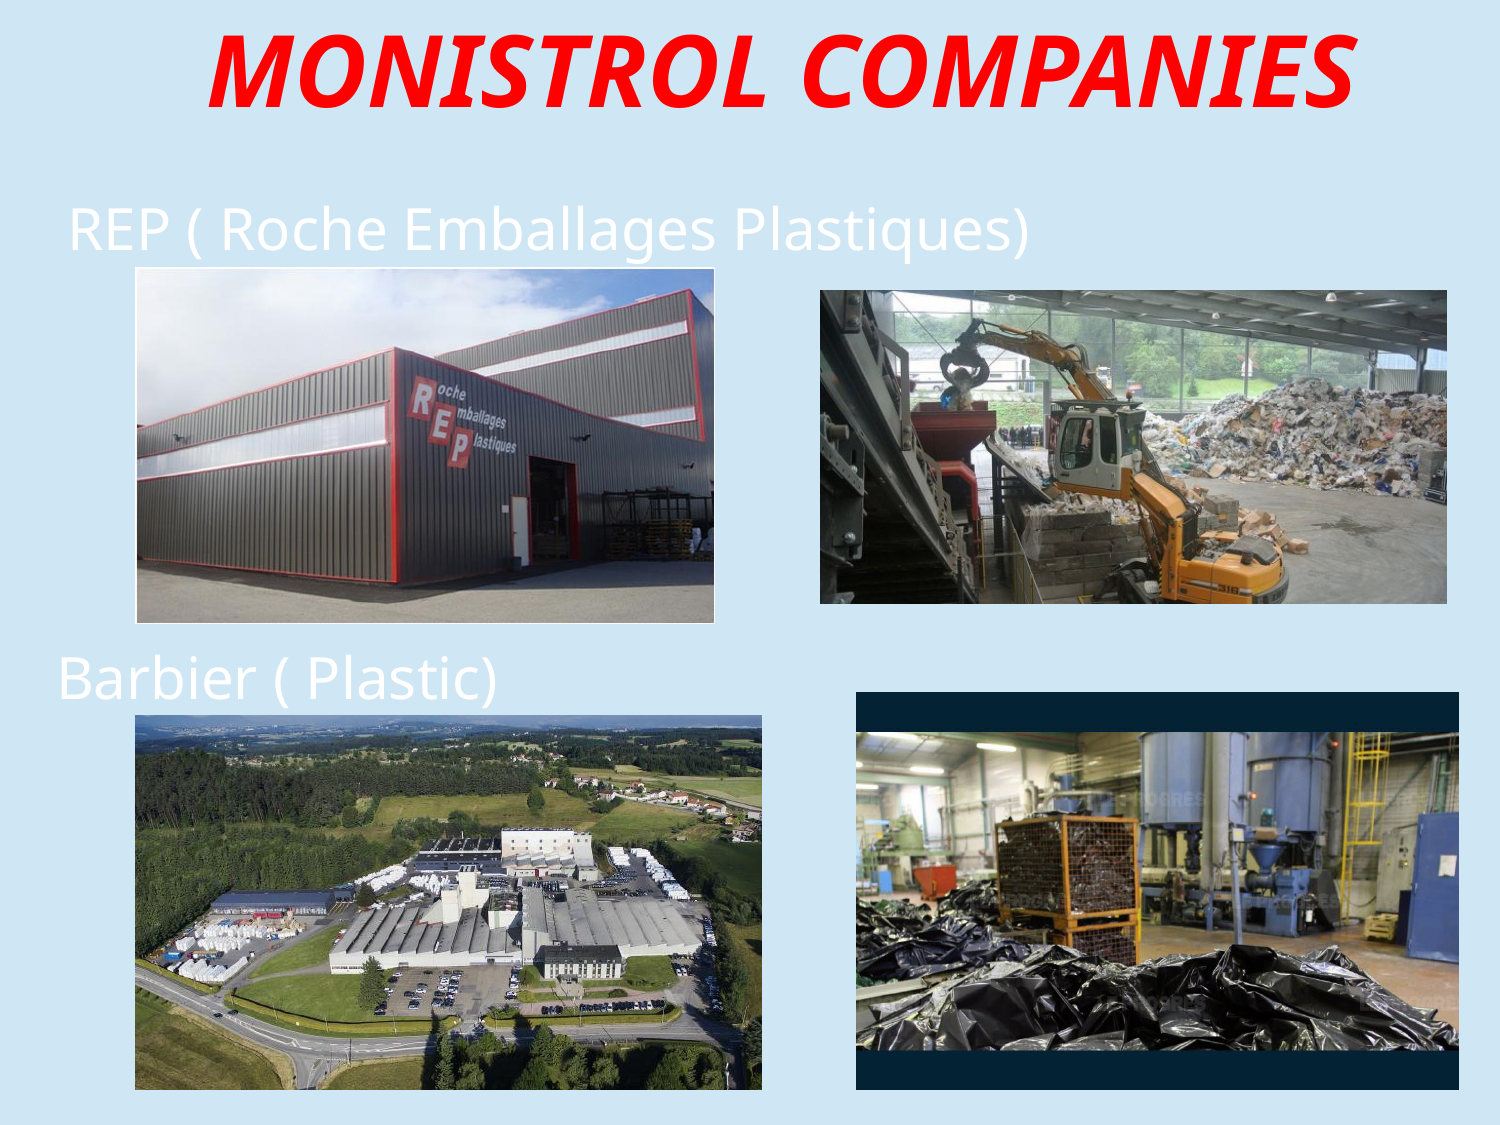

# MONISTROL COMPANIES
REP ( Roche Emballages Plastiques)
Barbier ( Plastic)